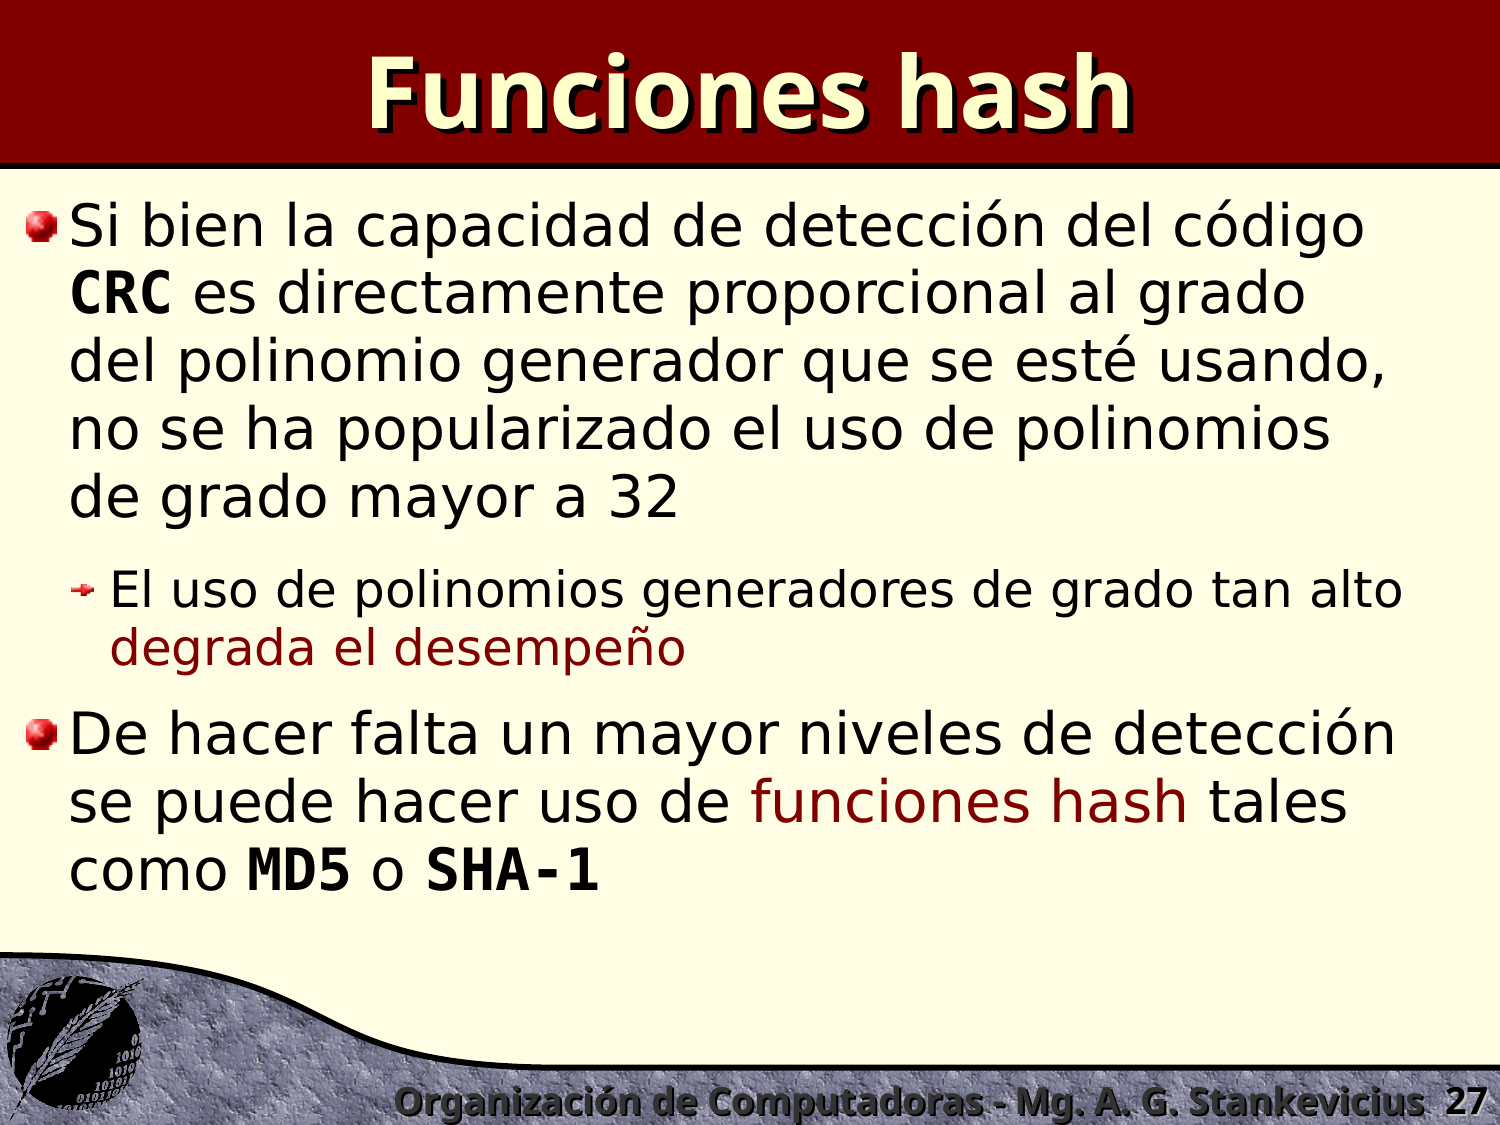

# Funciones hash
Si bien la capacidad de detección del código CRC es directamente proporcional al grado
del polinomio generador que se esté usando,
no se ha popularizado el uso de polinomios
de grado mayor a 32
El uso de polinomios generadores de grado tan alto degrada el desempeño
De hacer falta un mayor niveles de detección
se puede hacer uso de funciones hash tales como MD5 o SHA-1
27